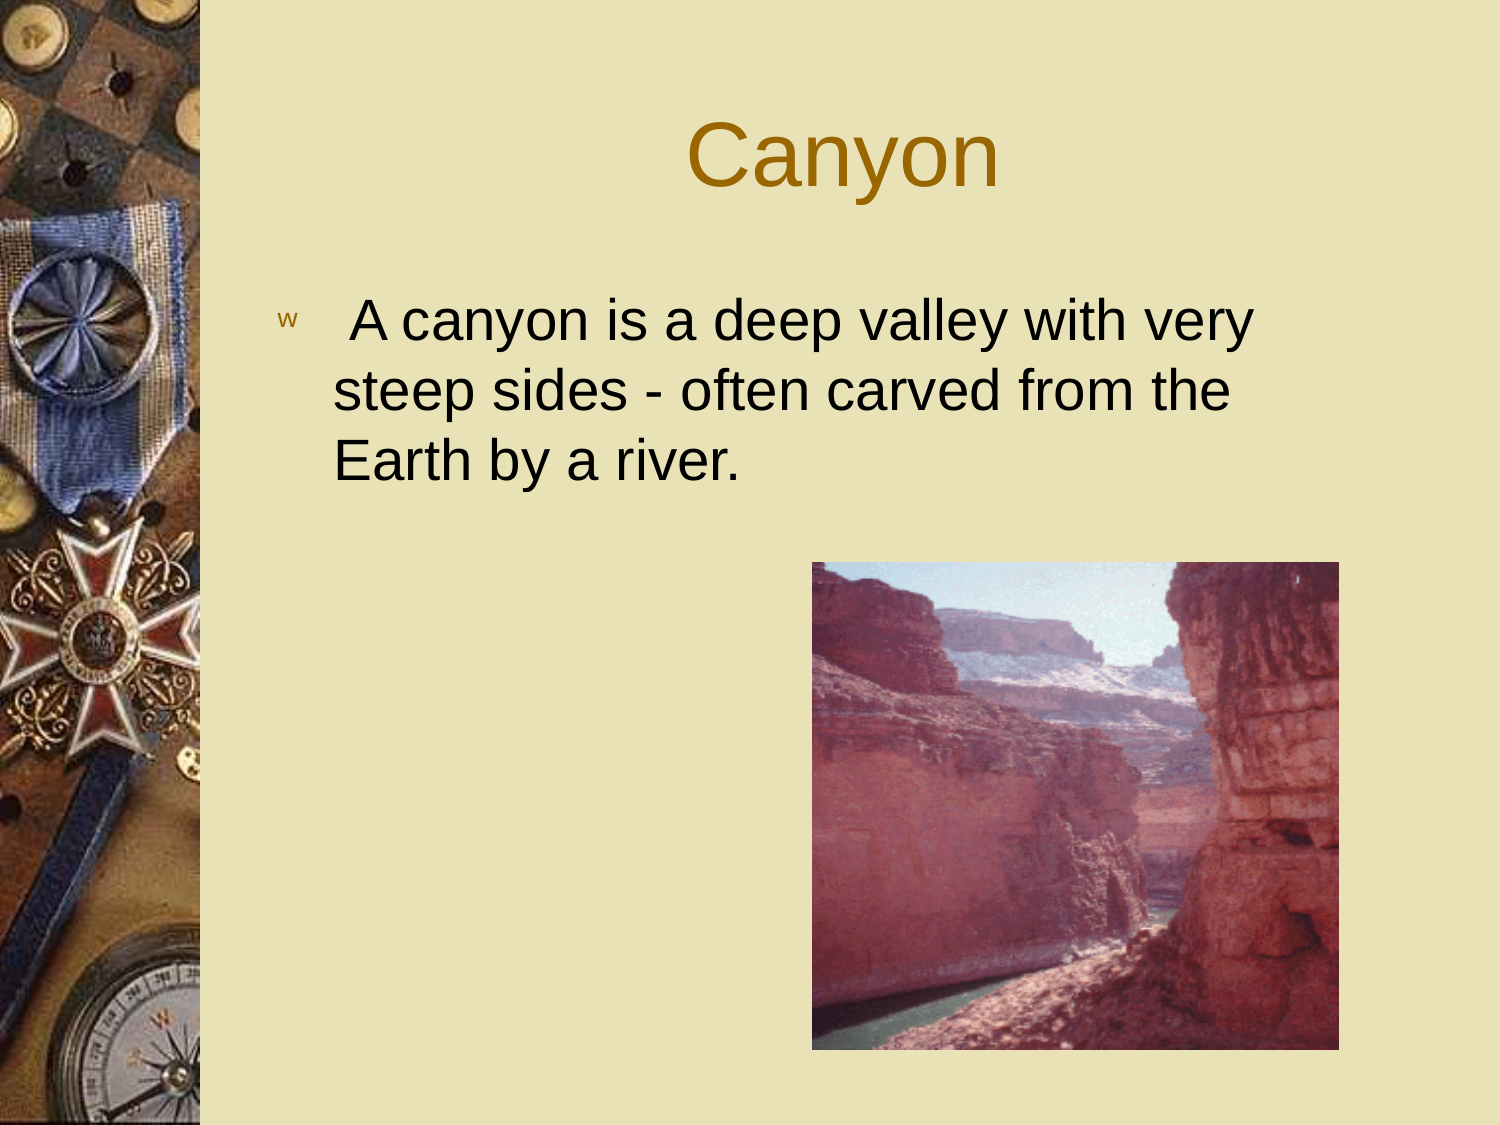

# Canyon
 A canyon is a deep valley with very steep sides - often carved from the Earth by a river.